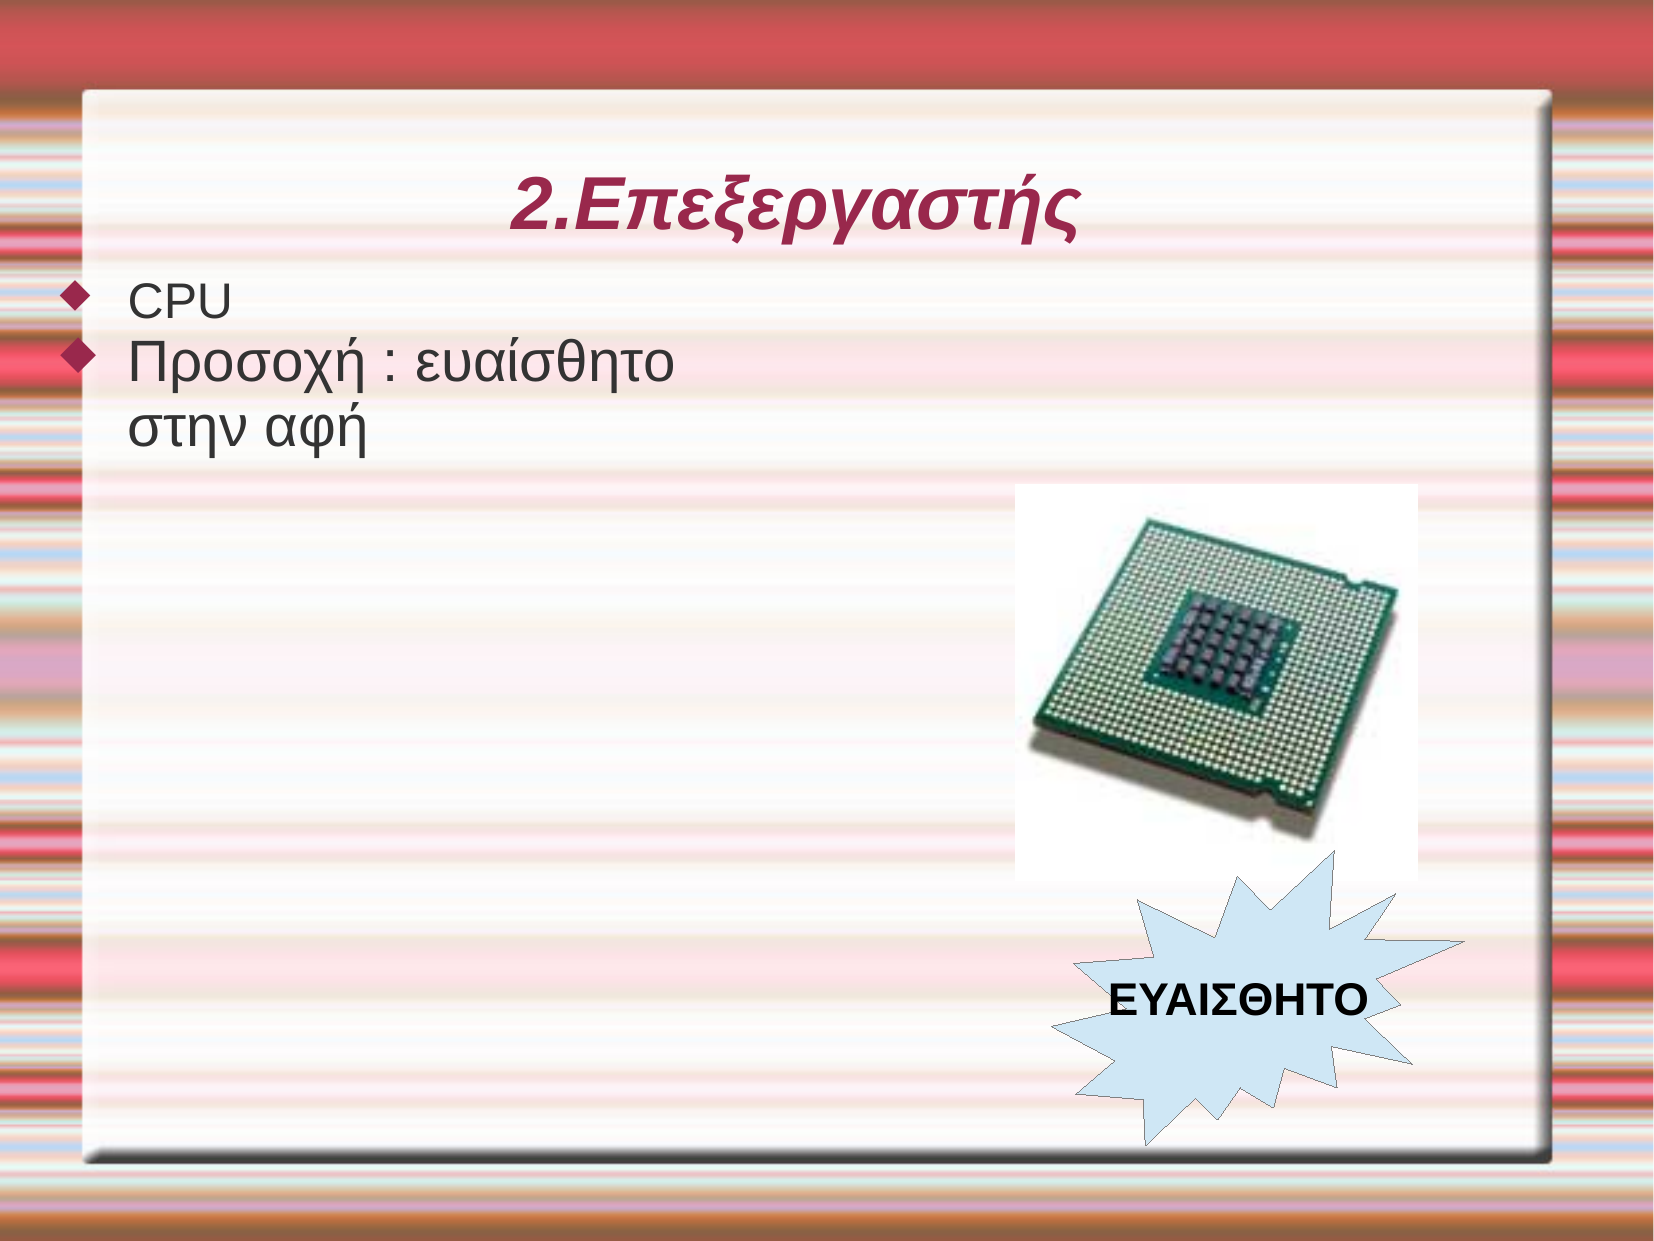

# 2.Επεξεργαστής
CPU
Προσοχή : ευαίσθητο στην αφή
ΕΥΑΙΣΘΗΤΟ